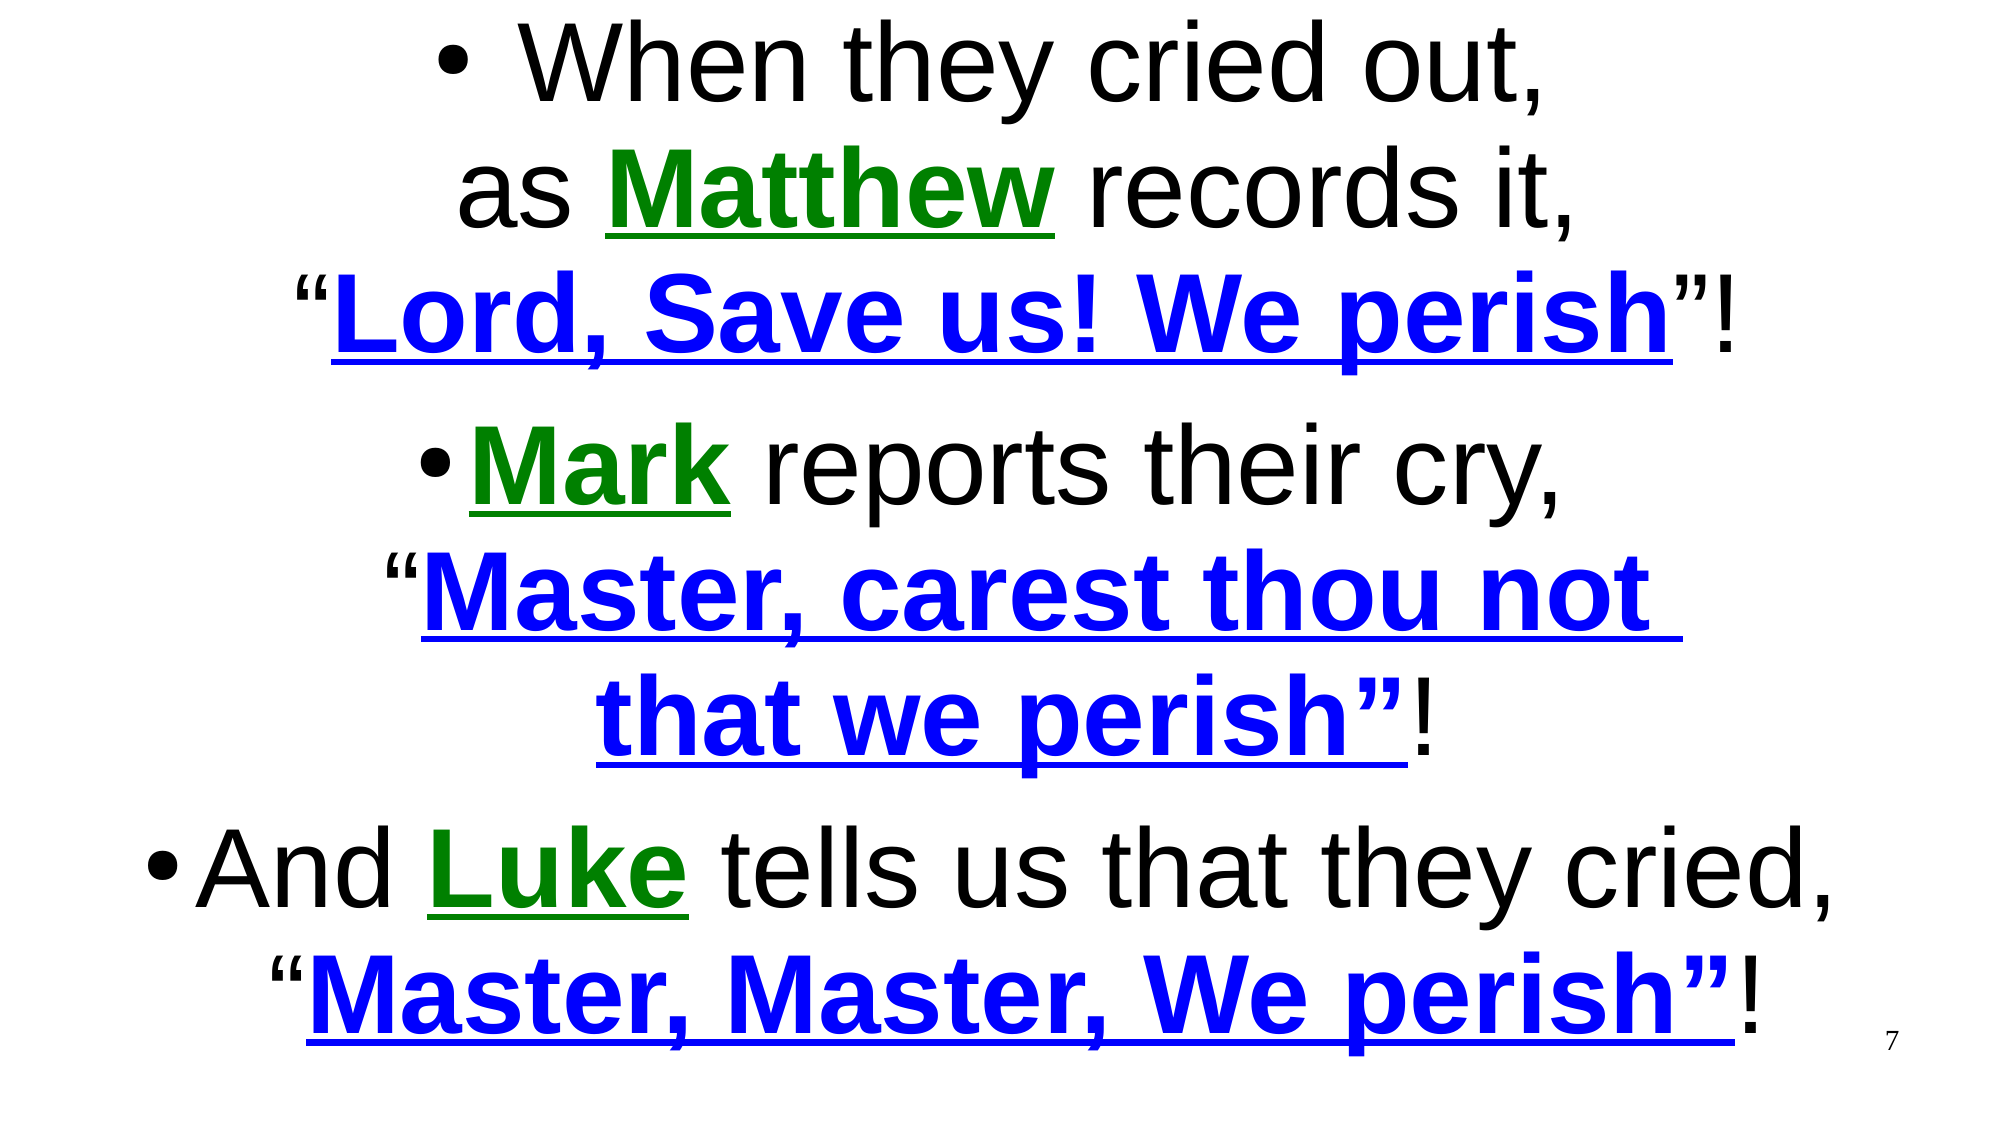

# When they cried out, as Matthew records it, “Lord, Save us! We perish”!
Mark reports their cry,
“Master, carest thou not
that we perish”!
And Luke tells us that they cried,
“Master, Master, We perish”!
7